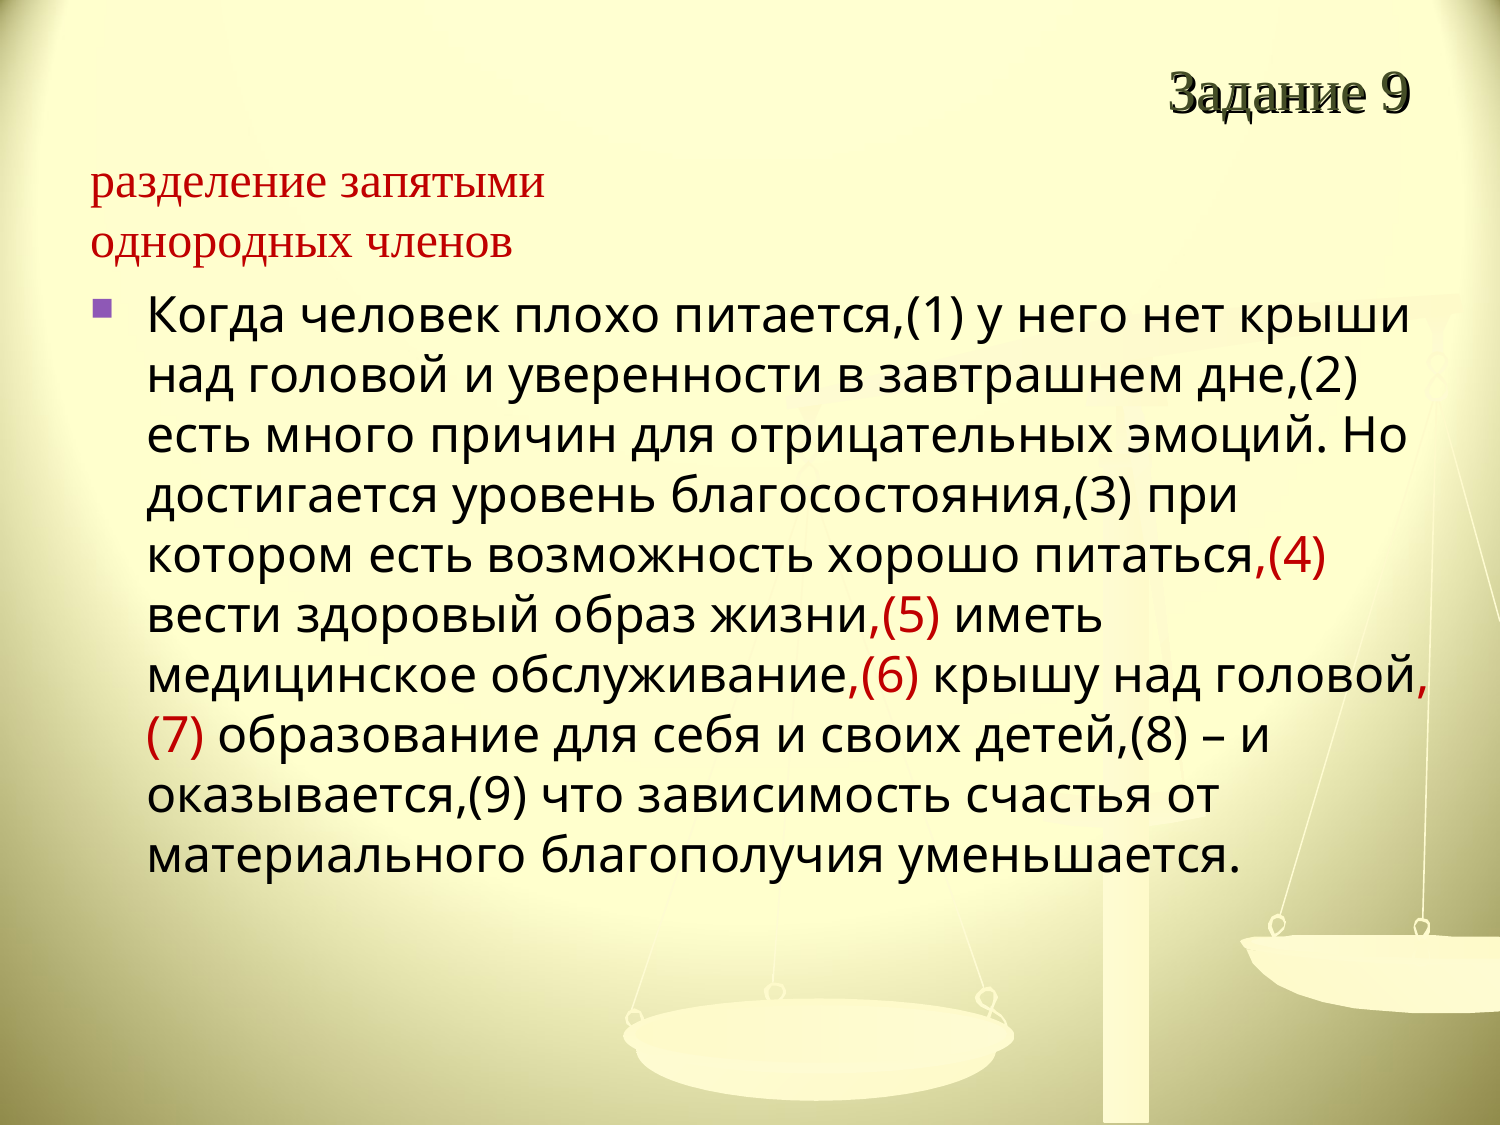

разделение запятыми однородных членов
# Задание 9
Когда человек плохо питается,(1) у него нет крыши над головой и уверенности в завтрашнем дне,(2) есть много причин для отрицательных эмоций. Но достигается уровень благосостояния,(3) при котором есть возможность хорошо питаться,(4) вести здоровый образ жизни,(5) иметь медицинское обслуживание,(6) крышу над головой,(7) образование для себя и своих детей,(8) – и оказывается,(9) что зависимость счастья от материального благополучия уменьшается.